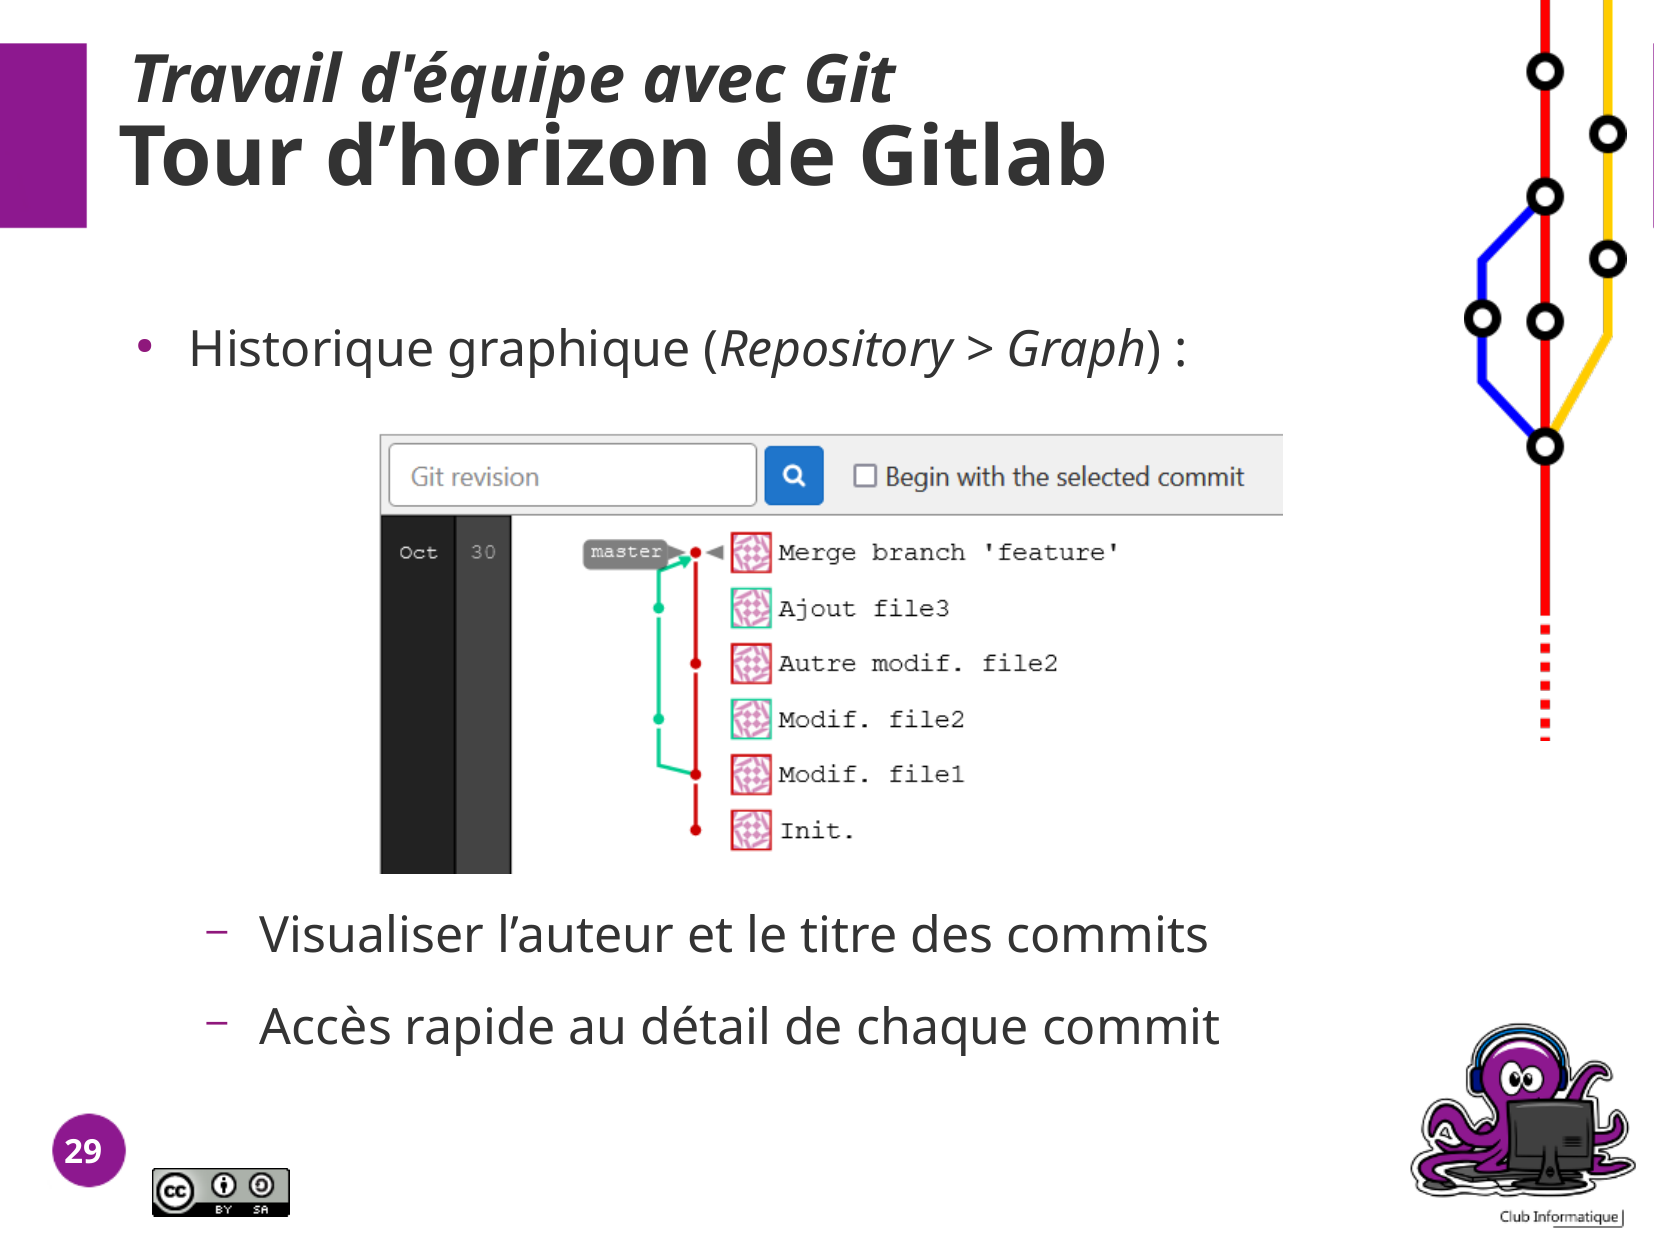

Travail d'équipe avec Git
Tour d’horizon de Gitlab
# Historique graphique (Repository > Graph) :
Visualiser l’auteur et le titre des commits
Accès rapide au détail de chaque commit
29